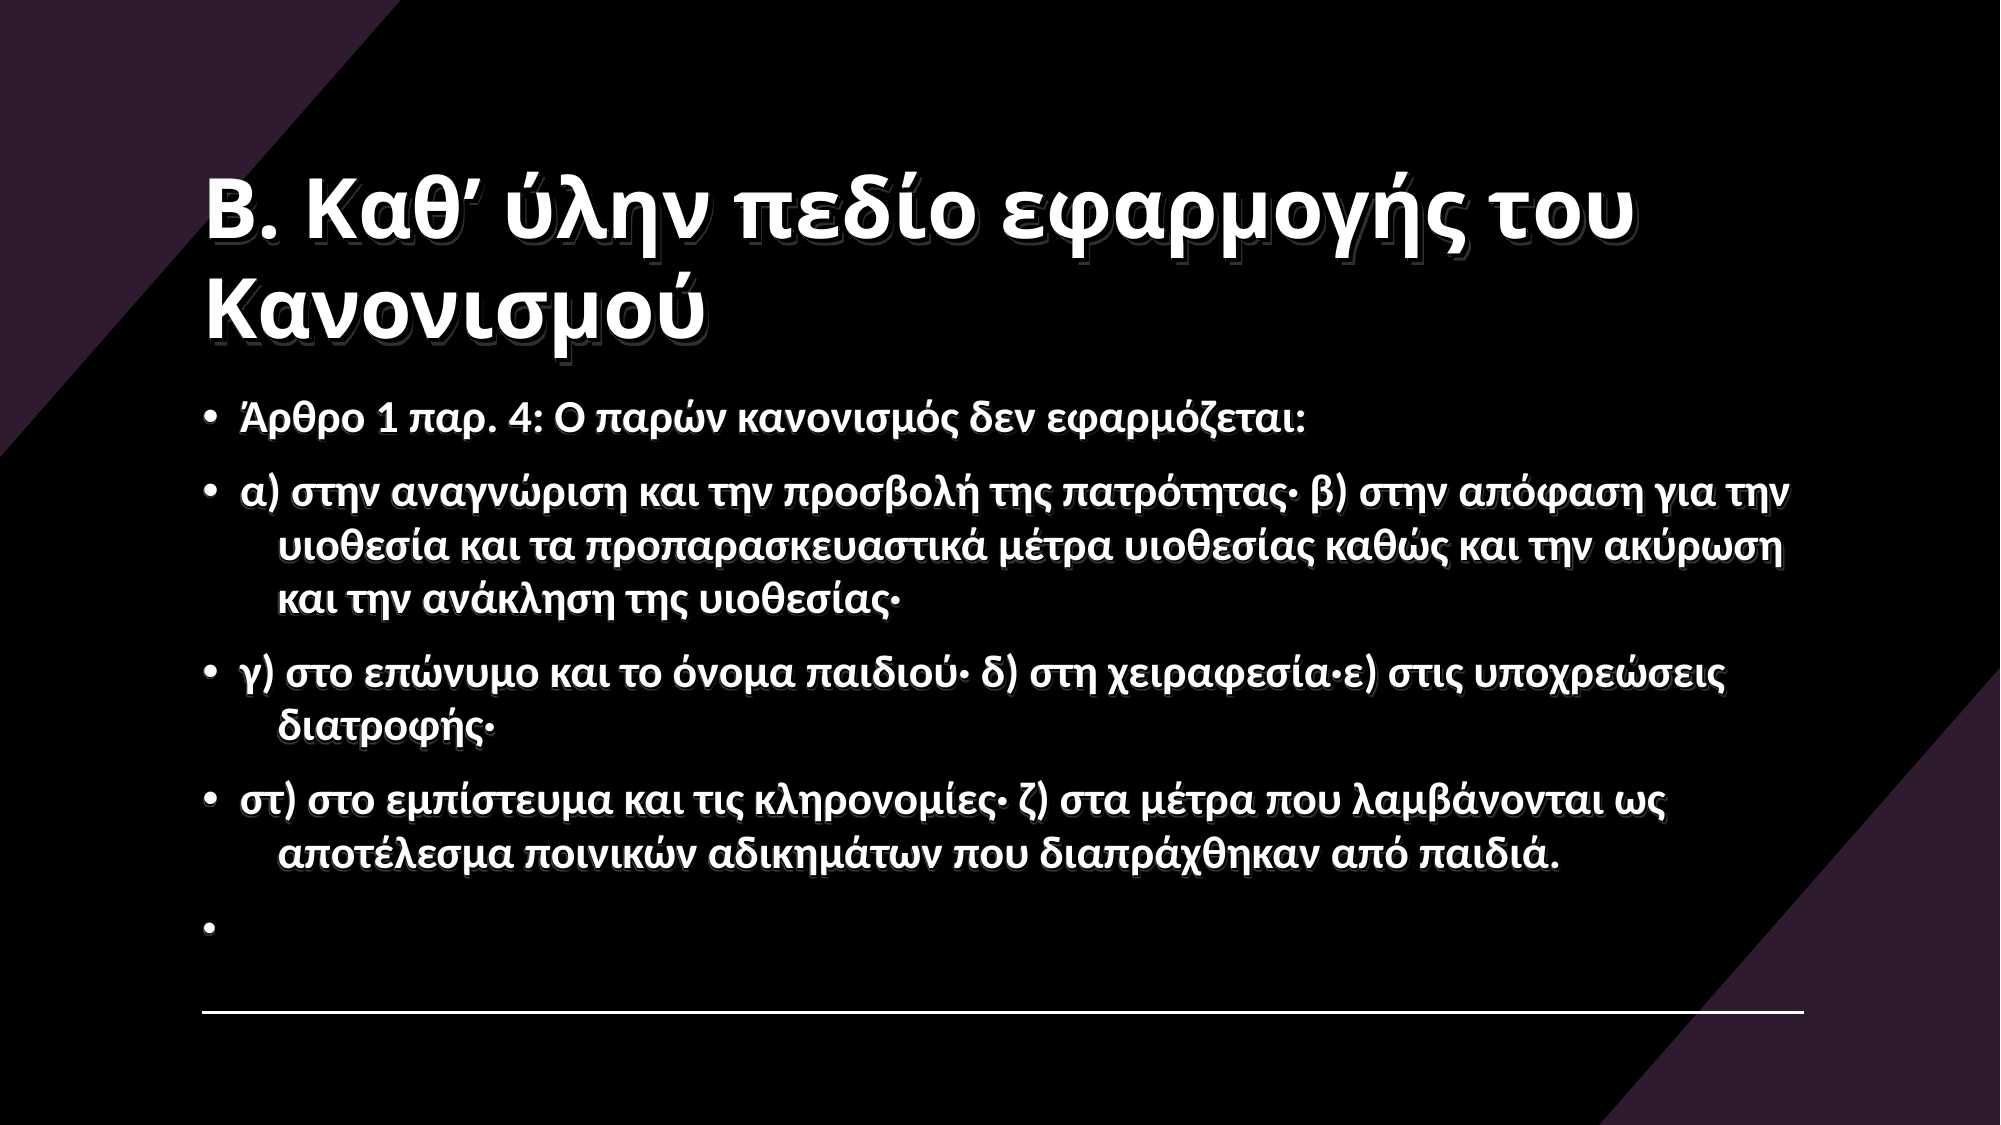

# Β. Καθ’ ύλην πεδίο εφαρμογής του Κανονισμού
Άρθρο 1 παρ. 4: Ο παρών κανονισμός δεν εφαρμόζεται:
α) στην αναγνώριση και την προσβολή της πατρότητας· β) στην απόφαση για την υιοθεσία και τα προπαρασκευαστικά μέτρα υιοθεσίας καθώς και την ακύρωση και την ανάκληση της υιοθεσίας·
γ) στο επώνυμο και το όνομα παιδιού· δ) στη χειραφεσία·ε) στις υποχρεώσεις διατροφής·
στ) στο εμπίστευμα και τις κληρονομίες· ζ) στα μέτρα που λαμβάνονται ως αποτέλεσμα ποινικών αδικημάτων που διαπράχθηκαν από παιδιά.